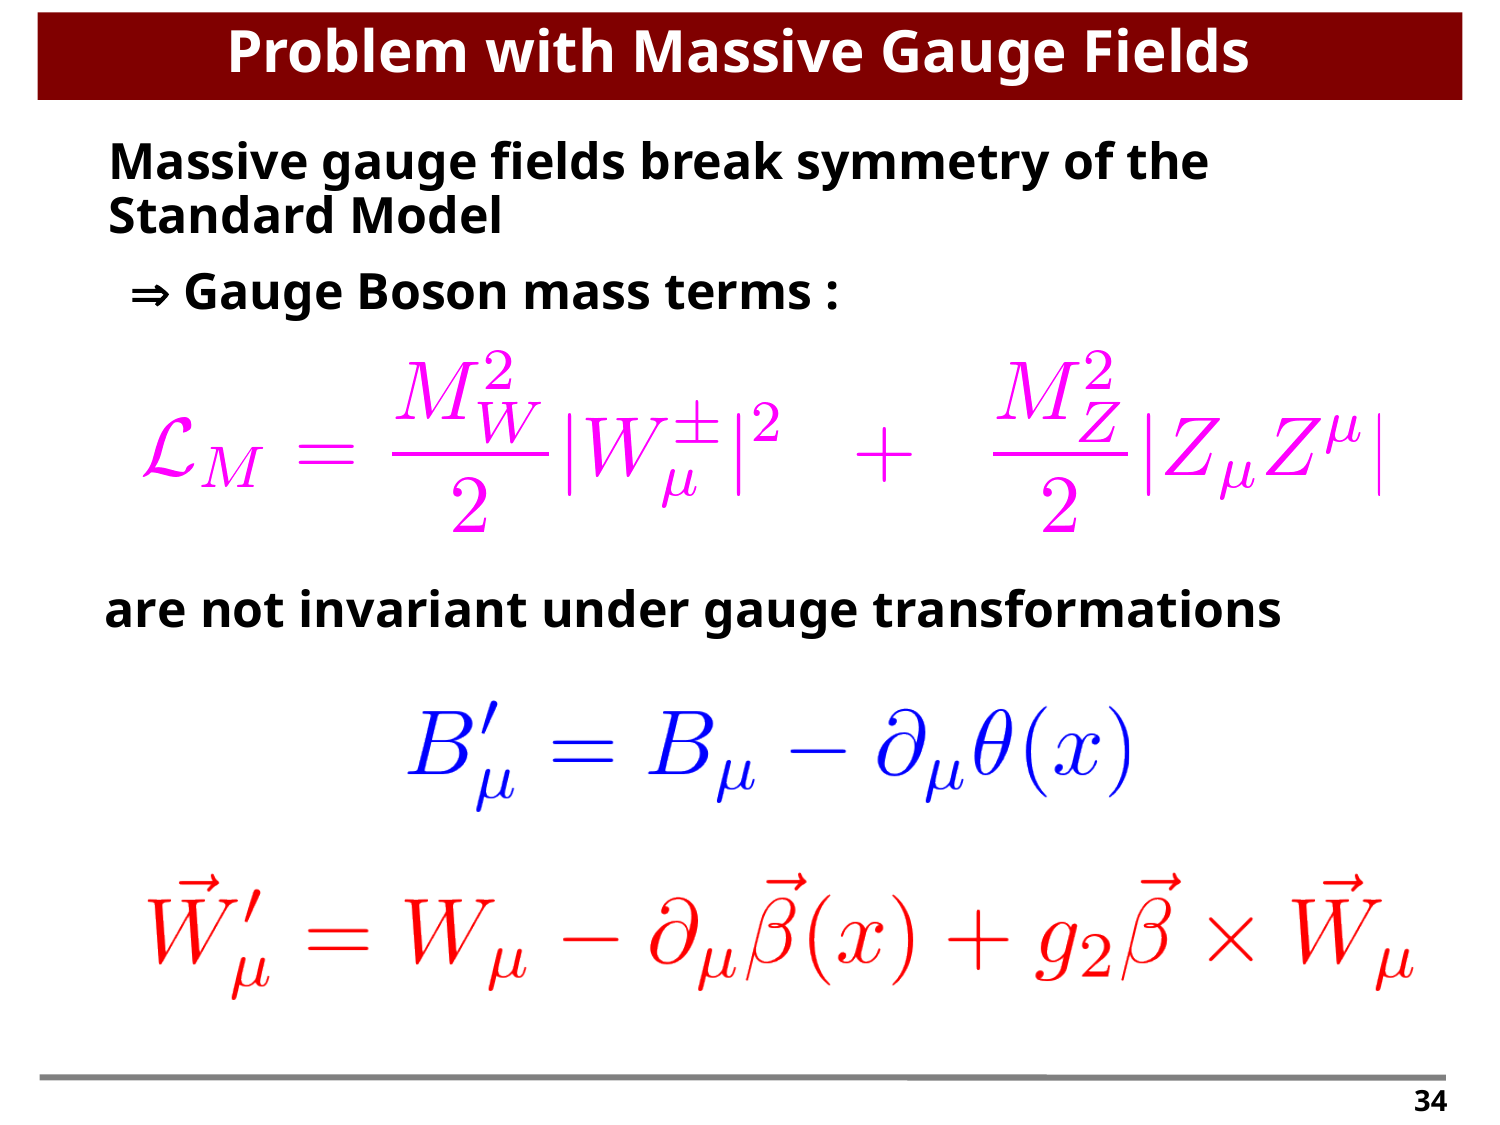

# Problem with Massive Gauge Fields
 	Massive gauge fields break symmetry of the 	Standard Model
 Þ Gauge Boson mass terms :
are not invariant under gauge transformations